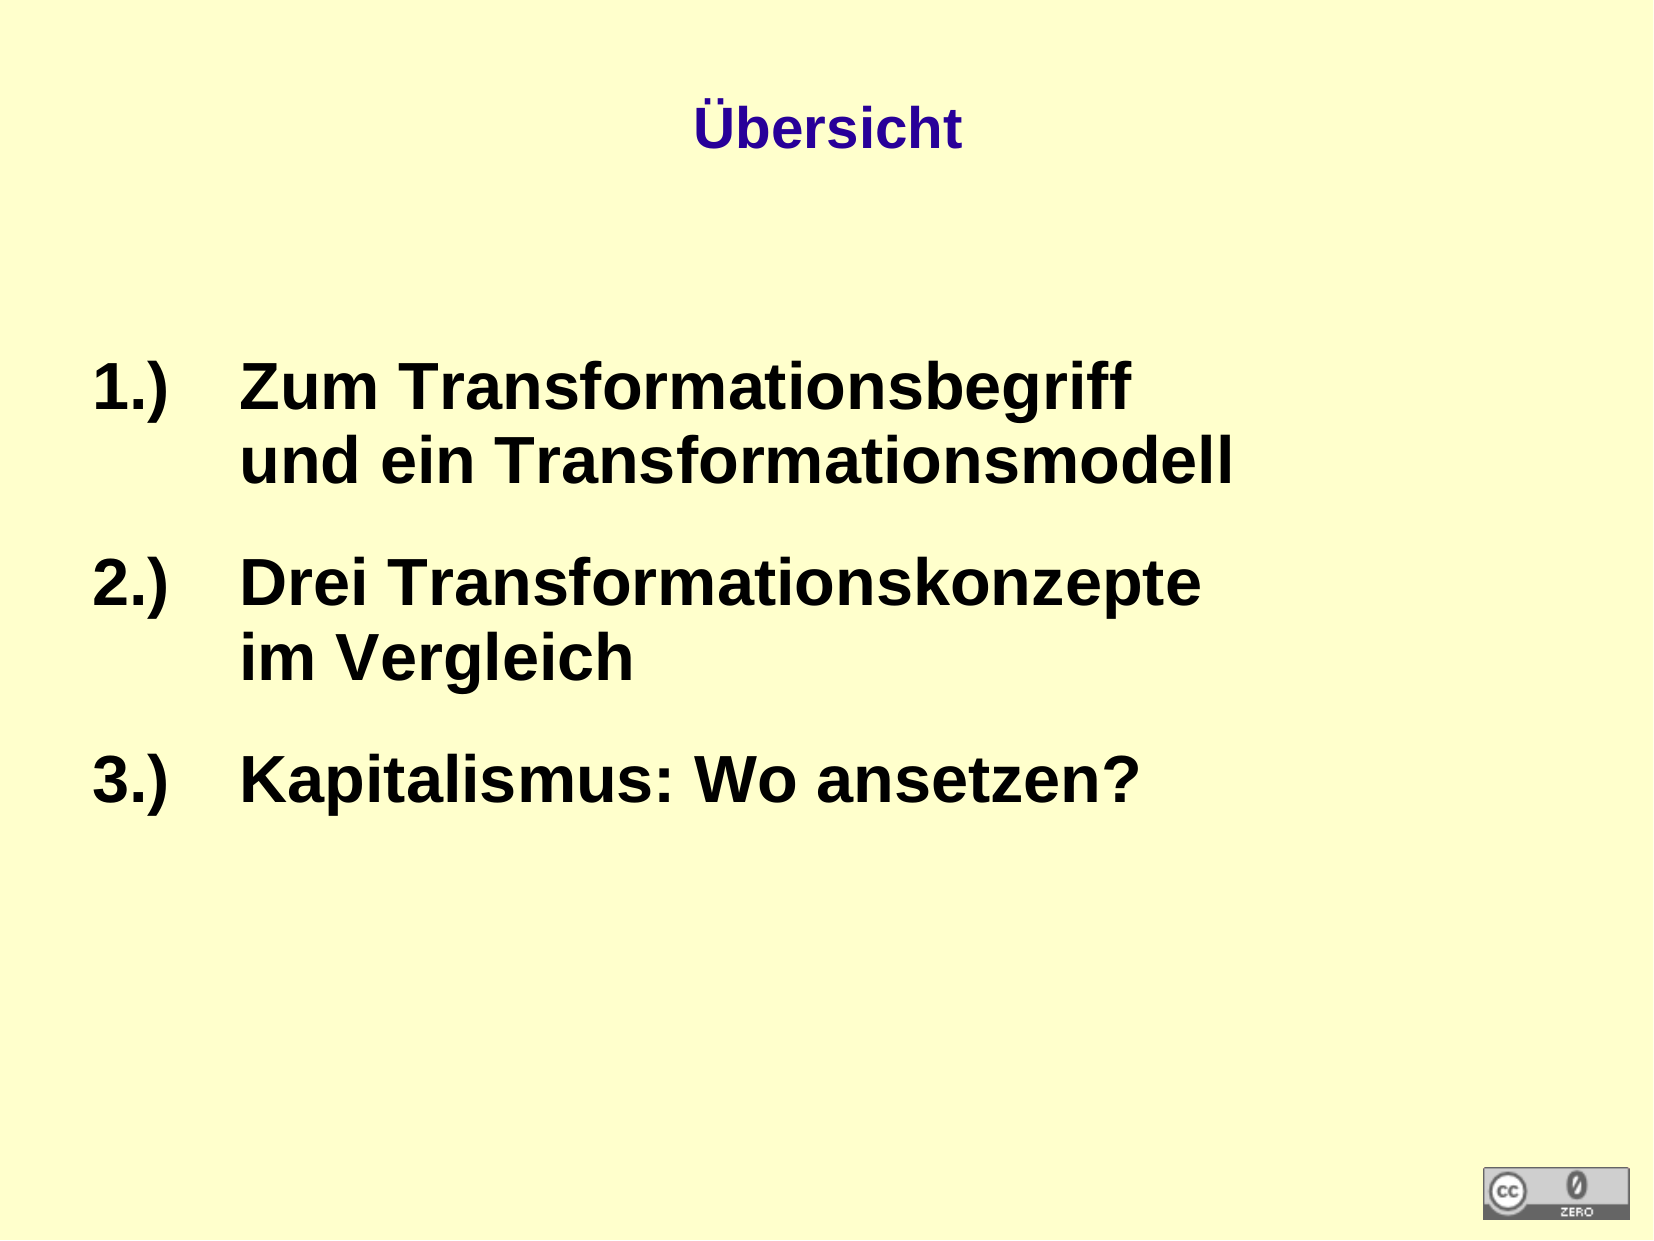

# Übersicht
1.) 	Zum Transformationsbegriff
		und ein Transformationsmodell
2.)		Drei Transformationskonzepte
		im Vergleich
3.)		Kapitalismus: Wo ansetzen?